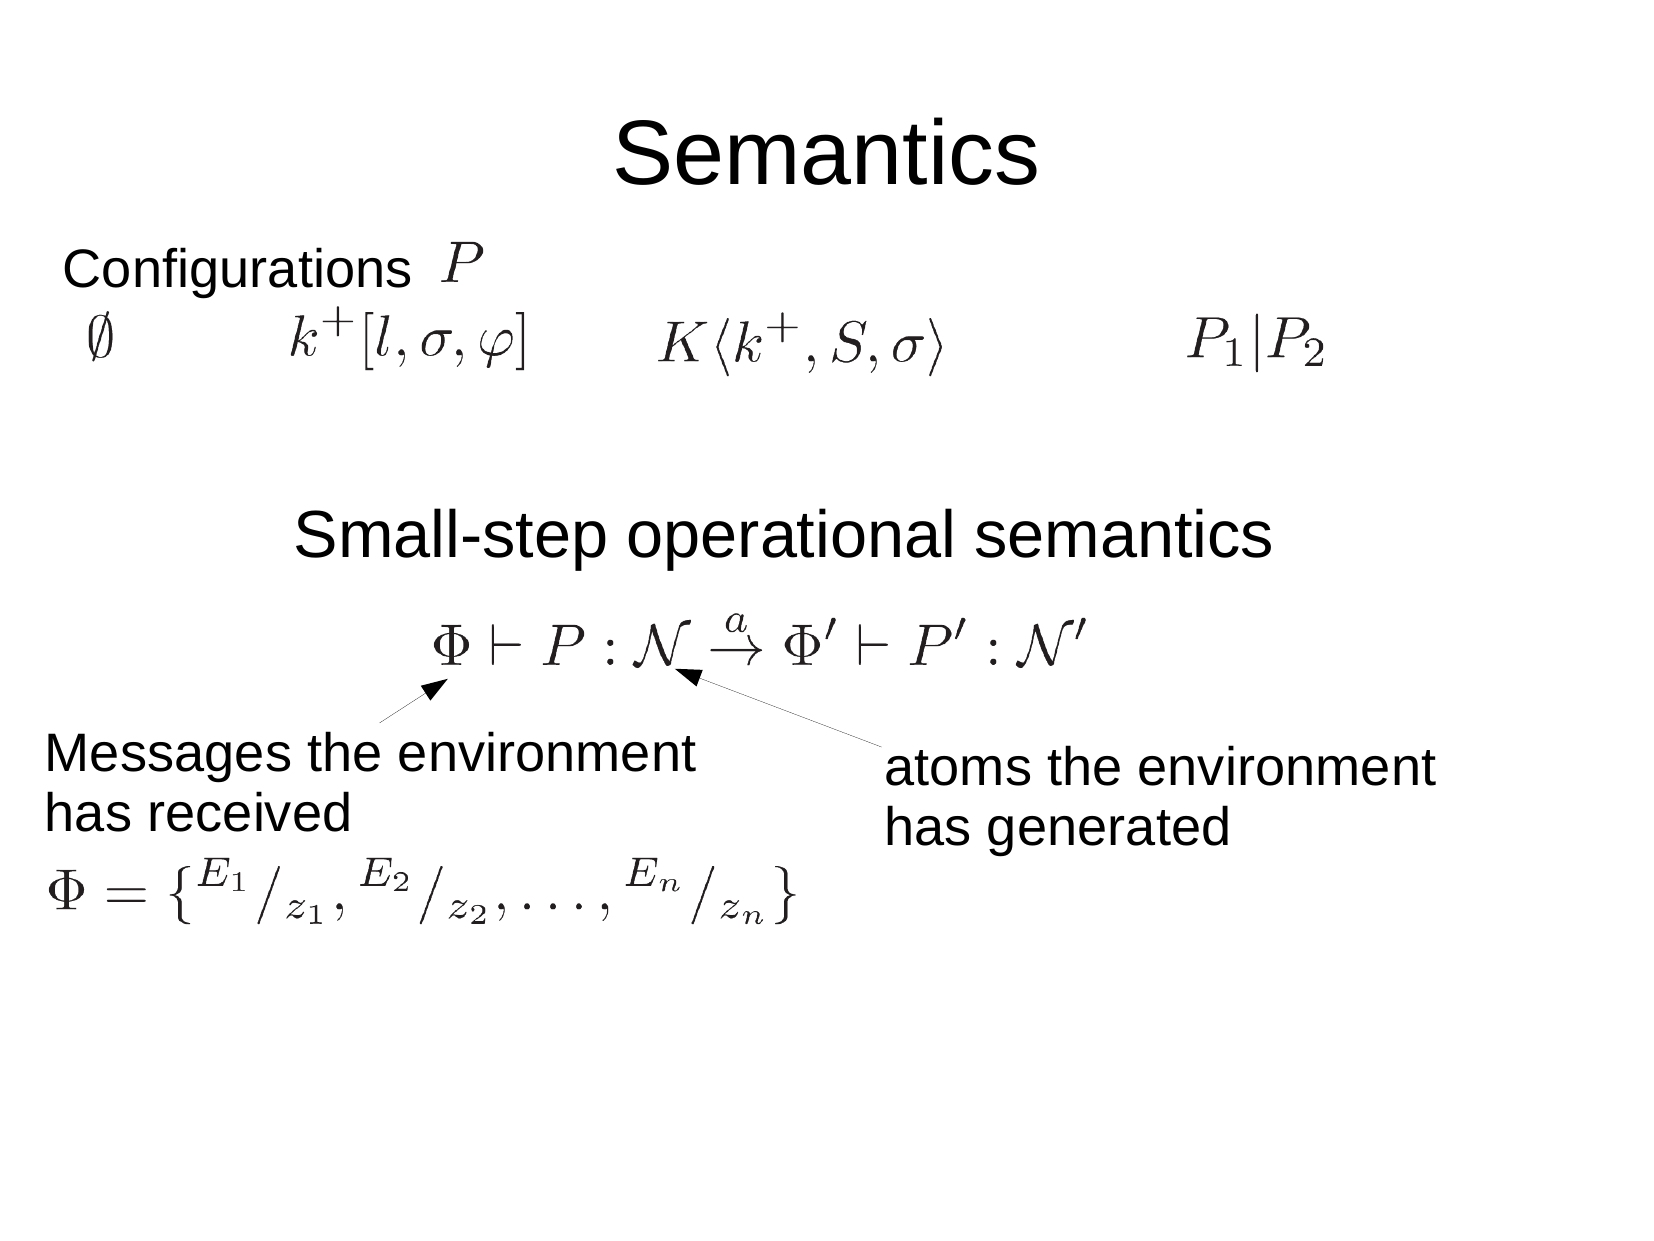

# Semantics
Configurations
Small-step operational semantics
Messages the environment has received
atoms the environment has generated